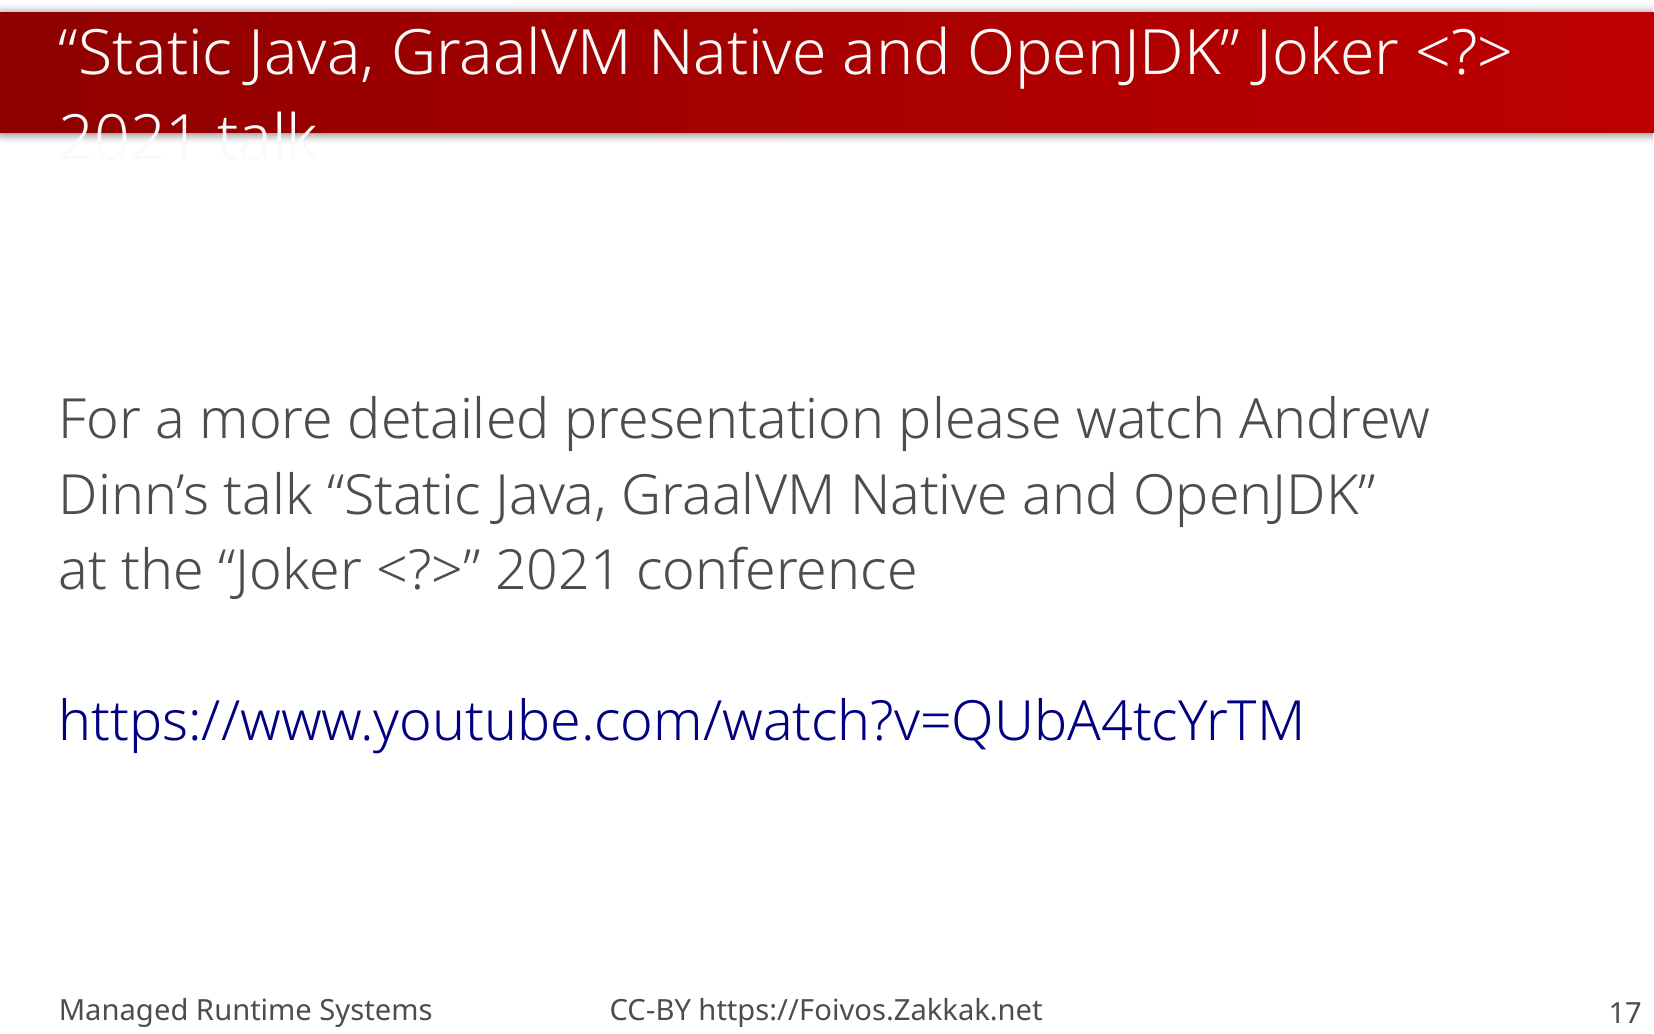

# “Static Java, GraalVM Native and OpenJDK” Joker <?> 2021 talk
For a more detailed presentation please watch Andrew Dinn’s talk “Static Java, GraalVM Native and OpenJDK”
at the “Joker <?>” 2021 conference
https://www.youtube.com/watch?v=QUbA4tcYrTM
Managed Runtime Systems
CC-BY https://Foivos.Zakkak.net
17